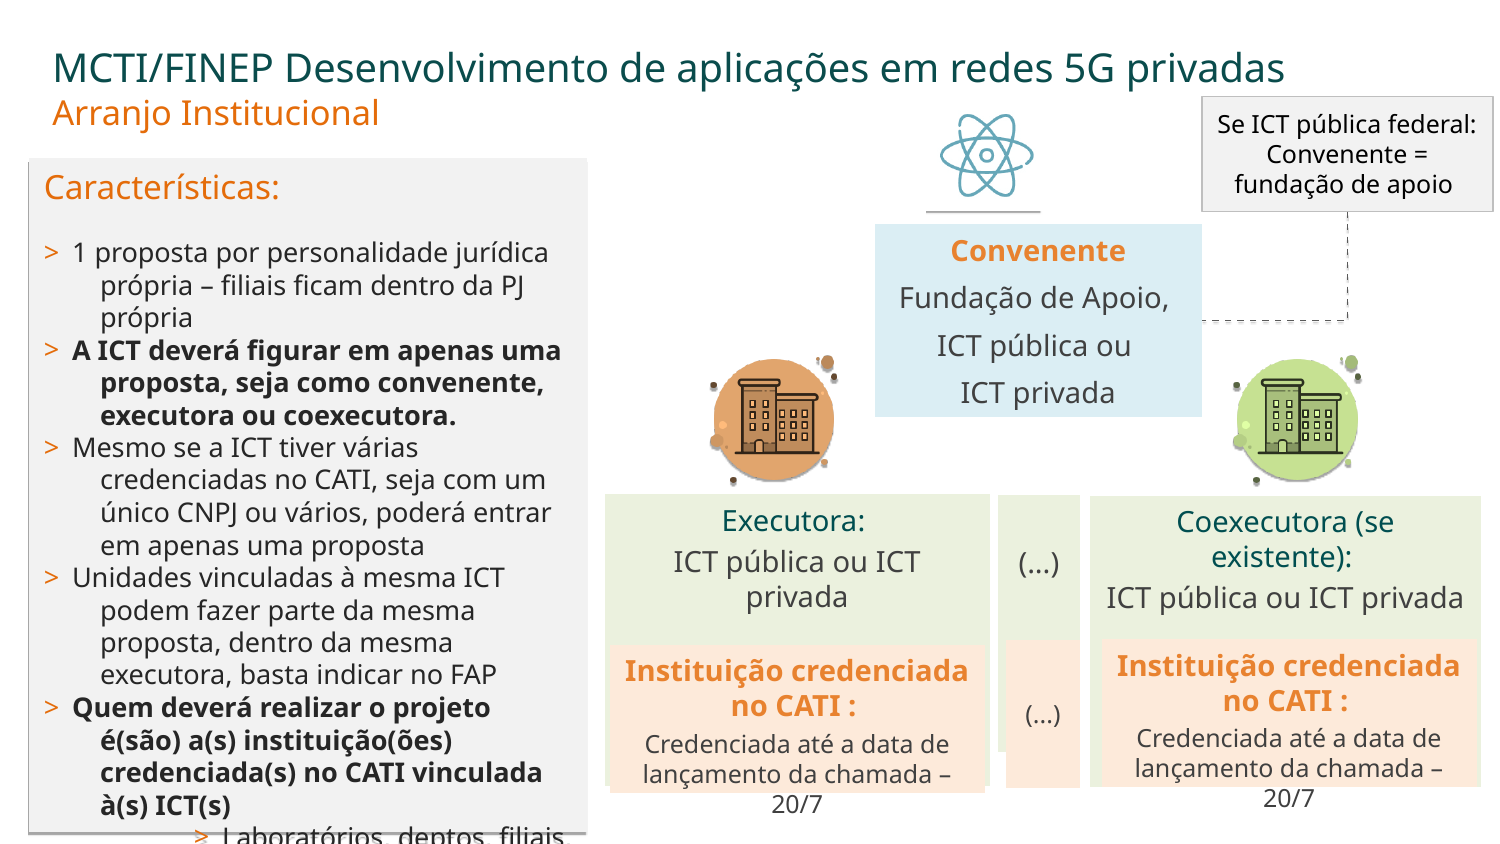

MCTI/FINEP Desenvolvimento de aplicações em redes 5G privadas
Arranjo Institucional
Se ICT pública federal: Convenente = fundação de apoio
Características:
1 proposta por personalidade jurídica própria – filiais ficam dentro da PJ própria
A ICT deverá figurar em apenas uma proposta, seja como convenente, executora ou coexecutora.
Mesmo se a ICT tiver várias credenciadas no CATI, seja com um único CNPJ ou vários, poderá entrar em apenas uma proposta
Unidades vinculadas à mesma ICT podem fazer parte da mesma proposta, dentro da mesma executora, basta indicar no FAP
Quem deverá realizar o projeto é(são) a(s) instituição(ões) credenciada(s) no CATI vinculada à(s) ICT(s)
Laboratórios, deptos, filiais, unidades não credenciadas no CATI não podem ser apoiados
Convenente
Fundação de Apoio,
ICT pública ou
ICT privada
Executora:
ICT pública ou ICT privada
(...)
Coexecutora (se existente):
ICT pública ou ICT privada
Instituição credenciada no CATI :
Credenciada até a data de lançamento da chamada – 20/7
(...)
Instituição credenciada no CATI :
Credenciada até a data de lançamento da chamada – 20/7